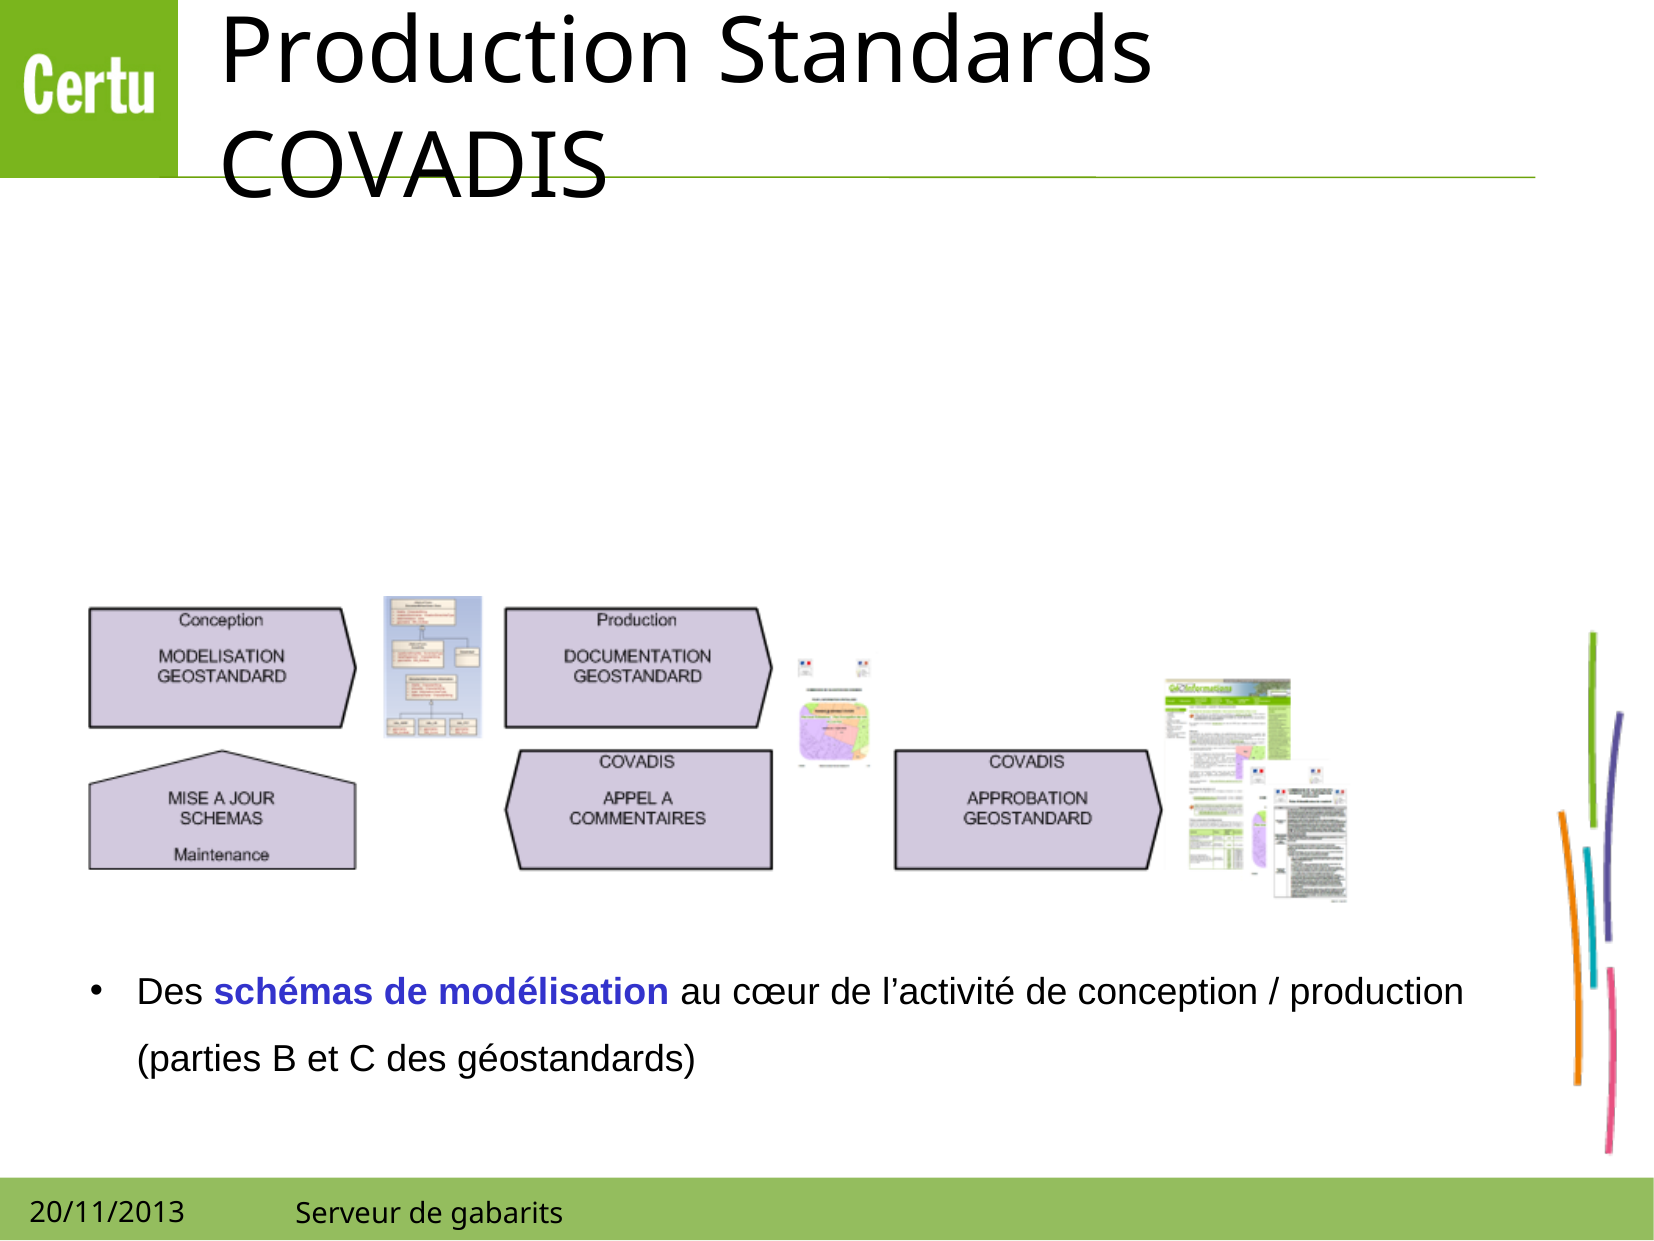

# Production Standards COVADIS
Des schémas de modélisation au cœur de l’activité de conception / production
(parties B et C des géostandards)
20/11/2013
Serveur de gabarits